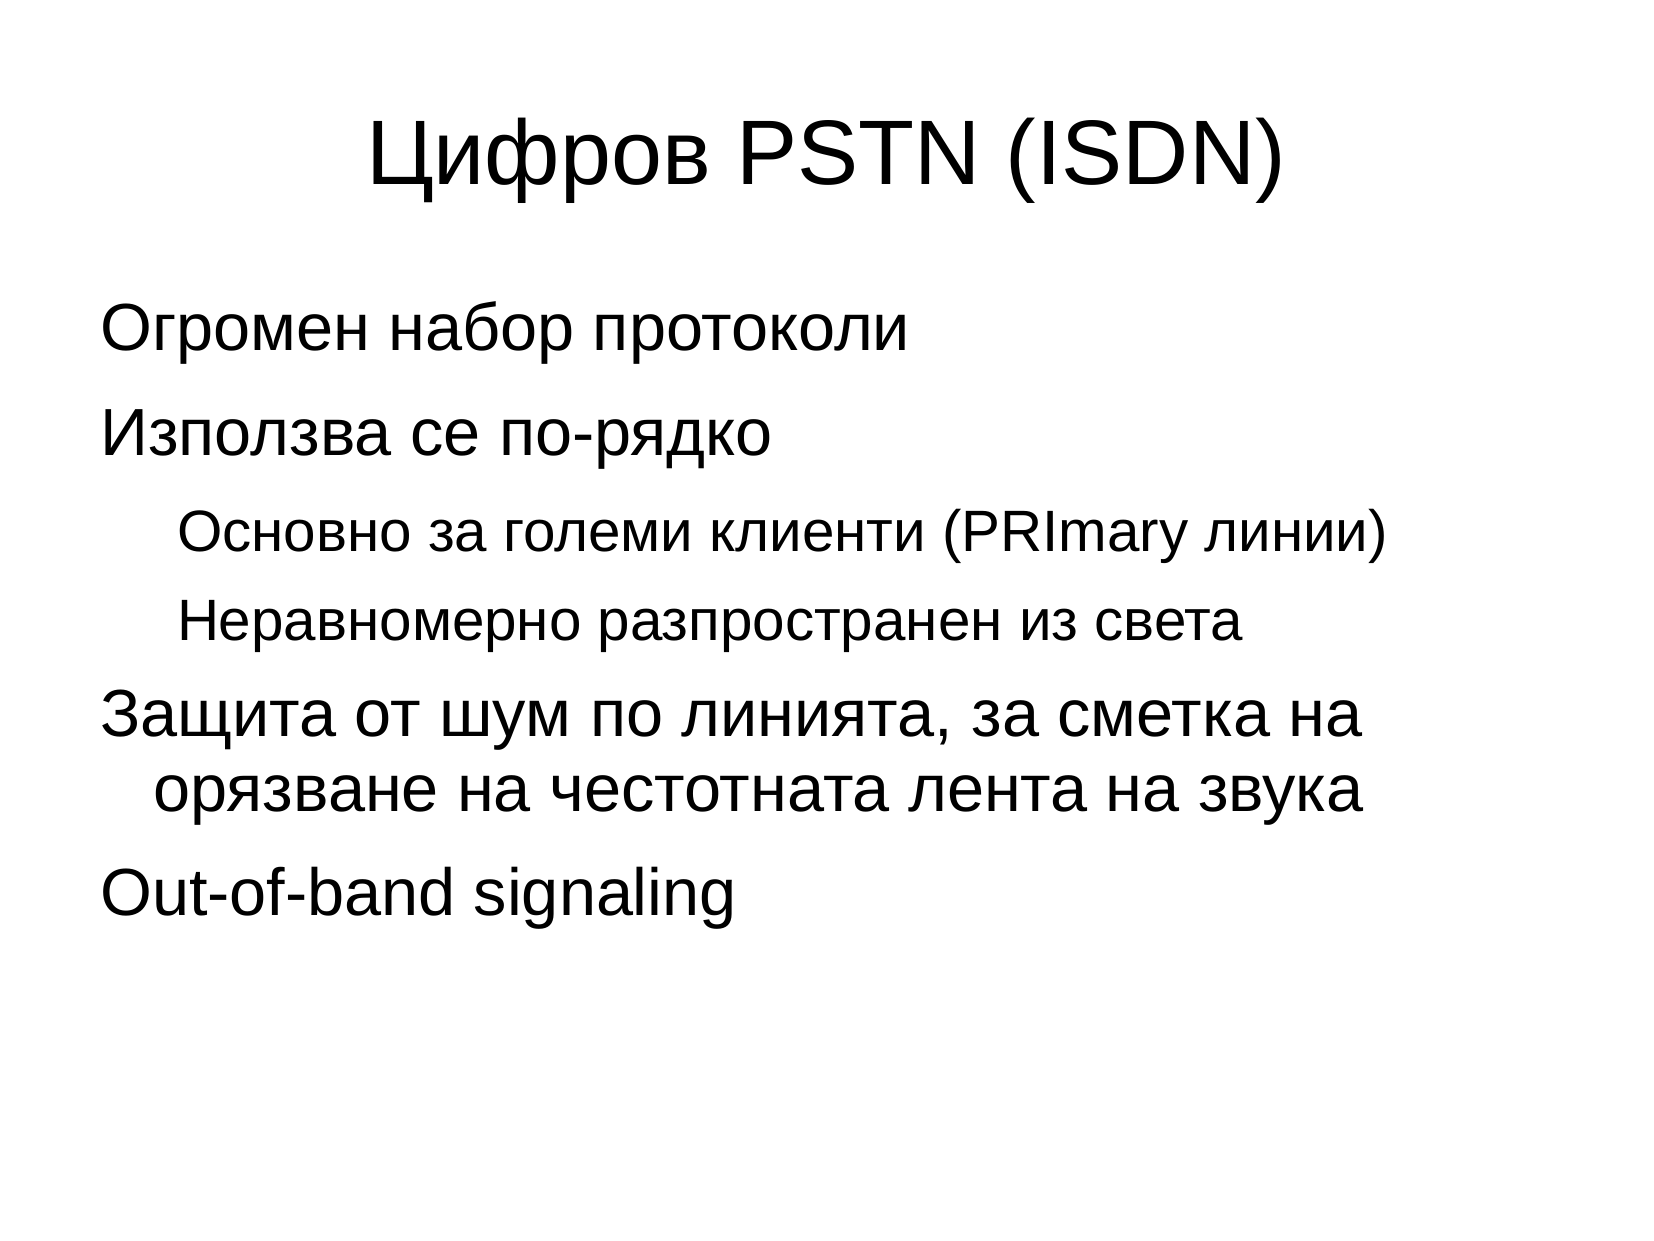

# Цифров PSTN (ISDN)
Огромен набор протоколи
Използва се по-рядко
Основно за големи клиенти (PRImary линии)
Неравномерно разпространен из света
Защита от шум по линията, за сметка на орязване на честотната лента на звука
Out-of-band signaling